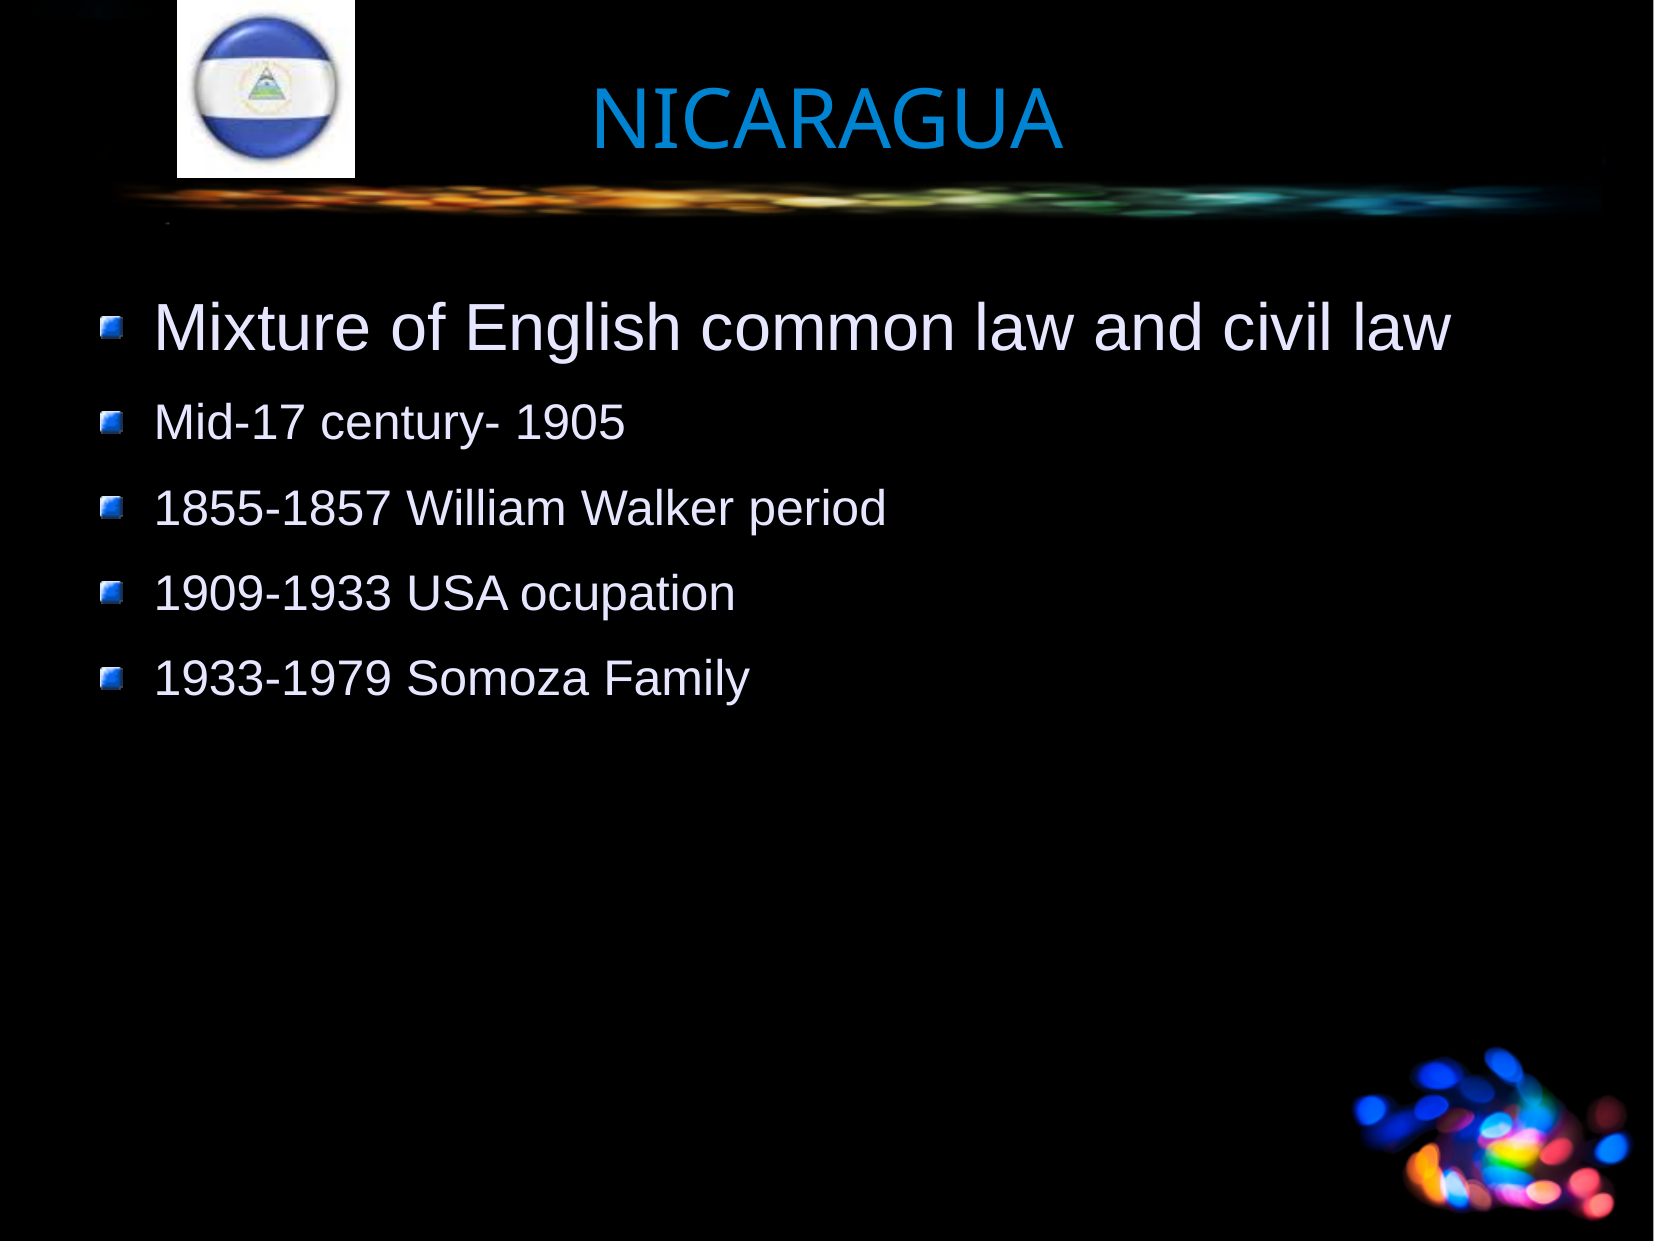

# NICARAGUA
Mixture of English common law and civil law
Mid-17 century- 1905
1855-1857 William Walker period
1909-1933 USA ocupation
1933-1979 Somoza Family